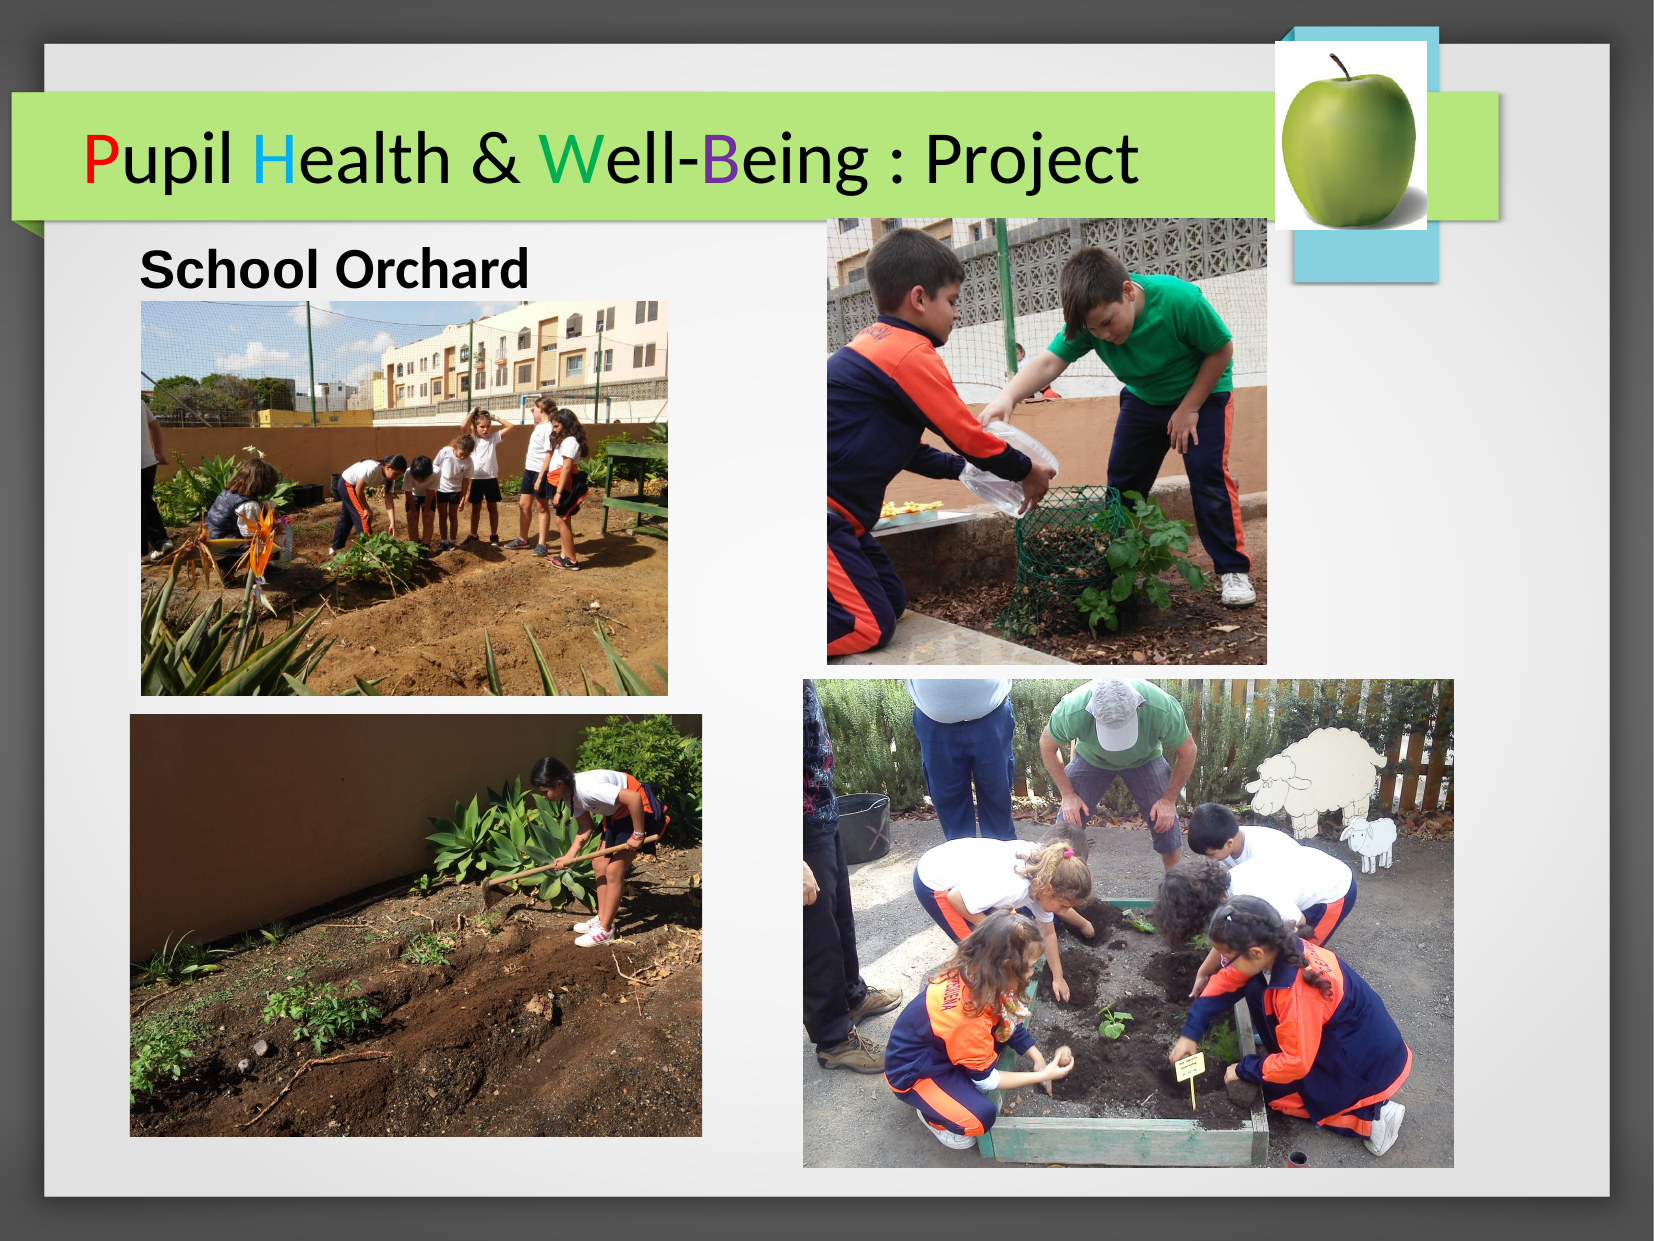

# Pupil Health & Well-Being : Project
 School Orchard